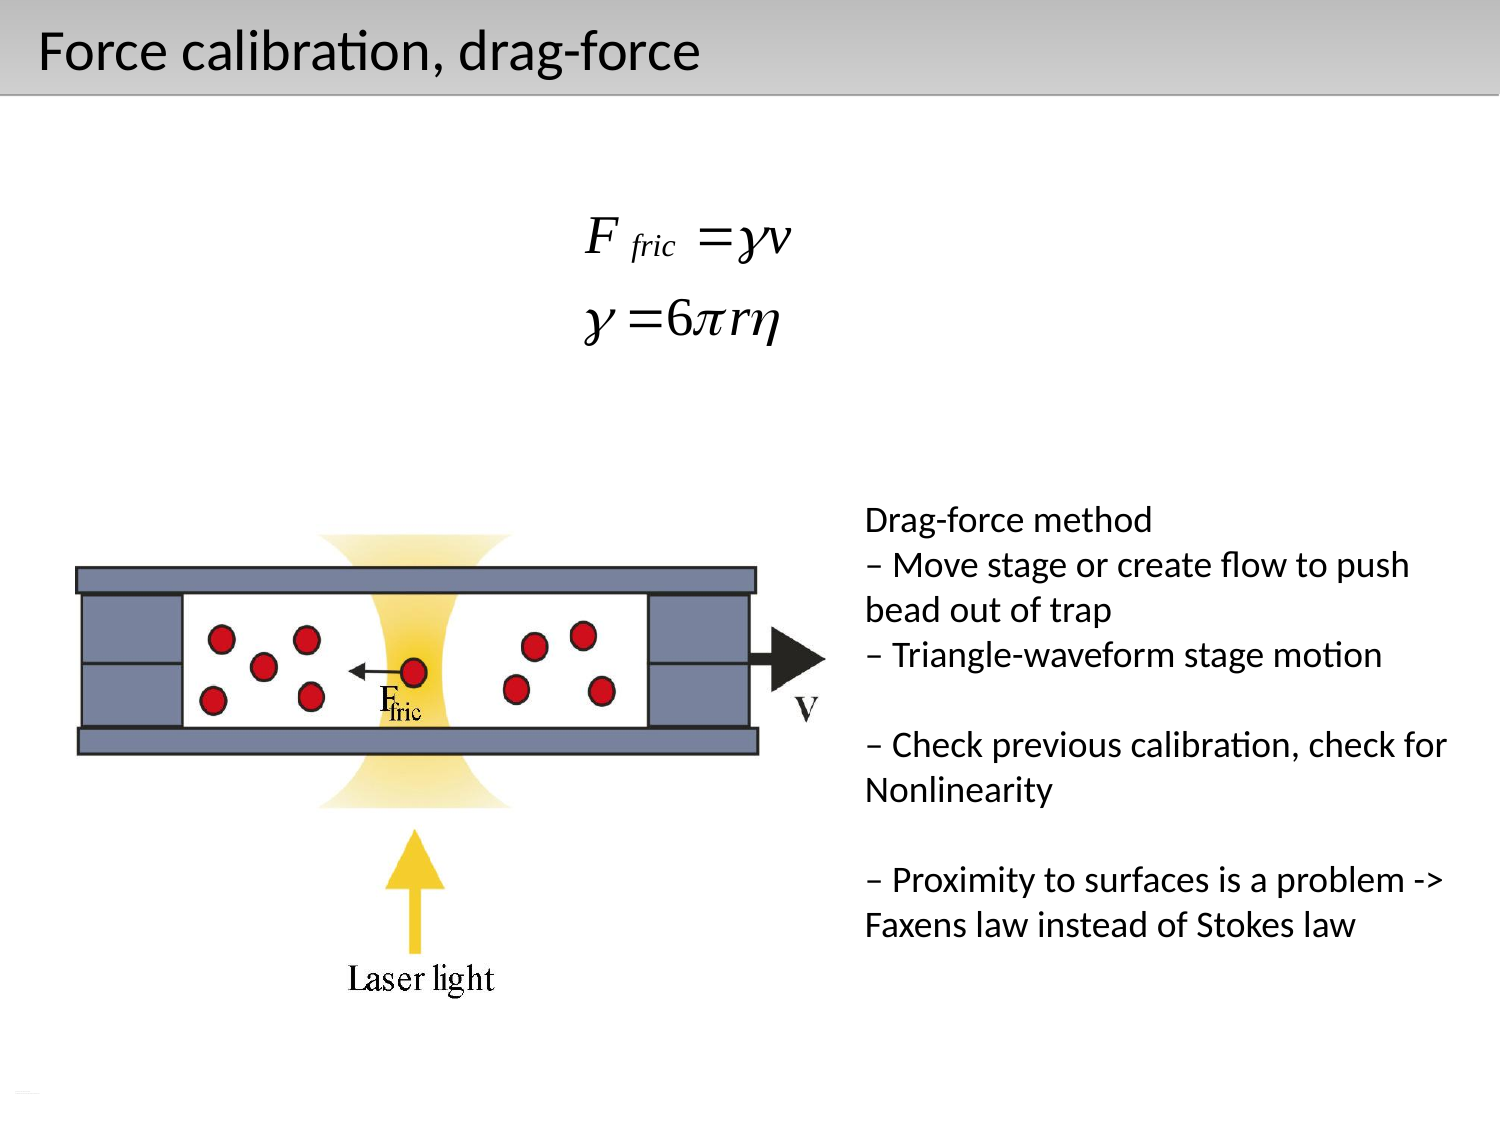

# Force calibration, drag-force
Drag-force method
– Move stage or create flow to push bead out of trap
– Triangle-waveform stage motion
– Check previous calibration, check for
Nonlinearity
– Proximity to surfaces is a problem -> Faxens law instead of Stokes law
Chamber moved at a given velocity, v. Frictional force, Ffric known (Stoke’s law):
Observe at which velocity the bead escapes from the trapping laser light. This is the highest force felt by the bead from the trap.